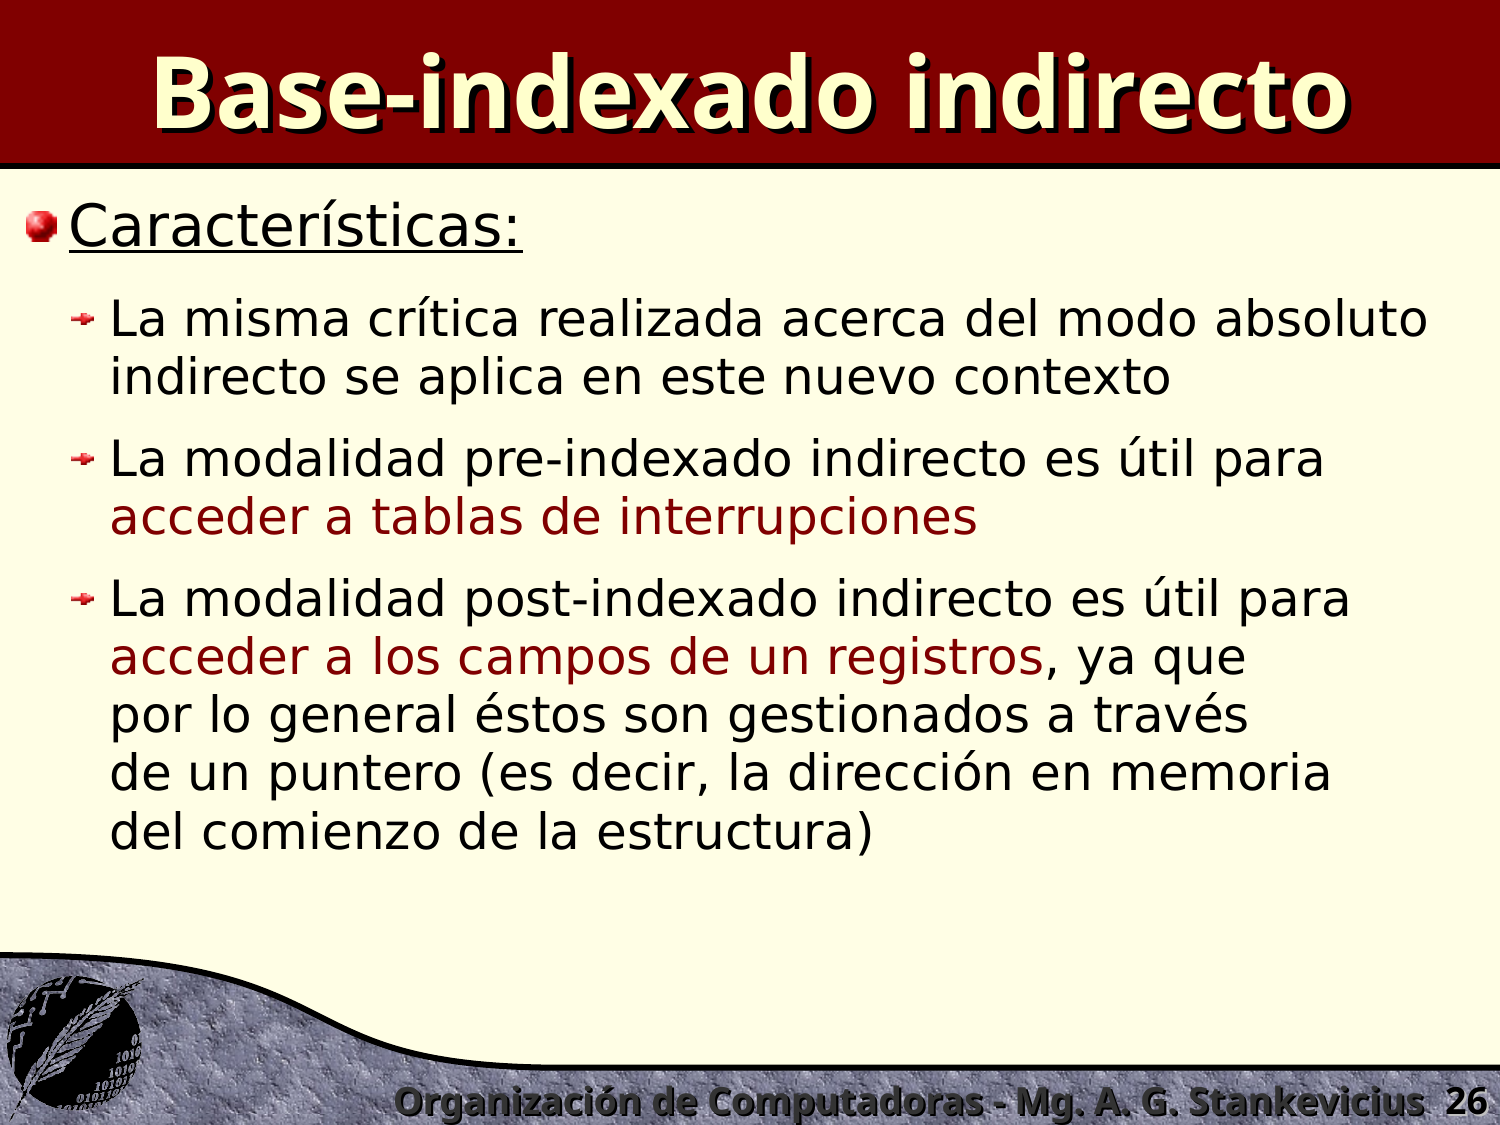

# Base-indexado indirecto
Características:
La misma crítica realizada acerca del modo absoluto indirecto se aplica en este nuevo contexto
La modalidad pre-indexado indirecto es útil para acceder a tablas de interrupciones
La modalidad post-indexado indirecto es útil para acceder a los campos de un registros, ya que
por lo general éstos son gestionados a través
de un puntero (es decir, la dirección en memoria
del comienzo de la estructura)
26